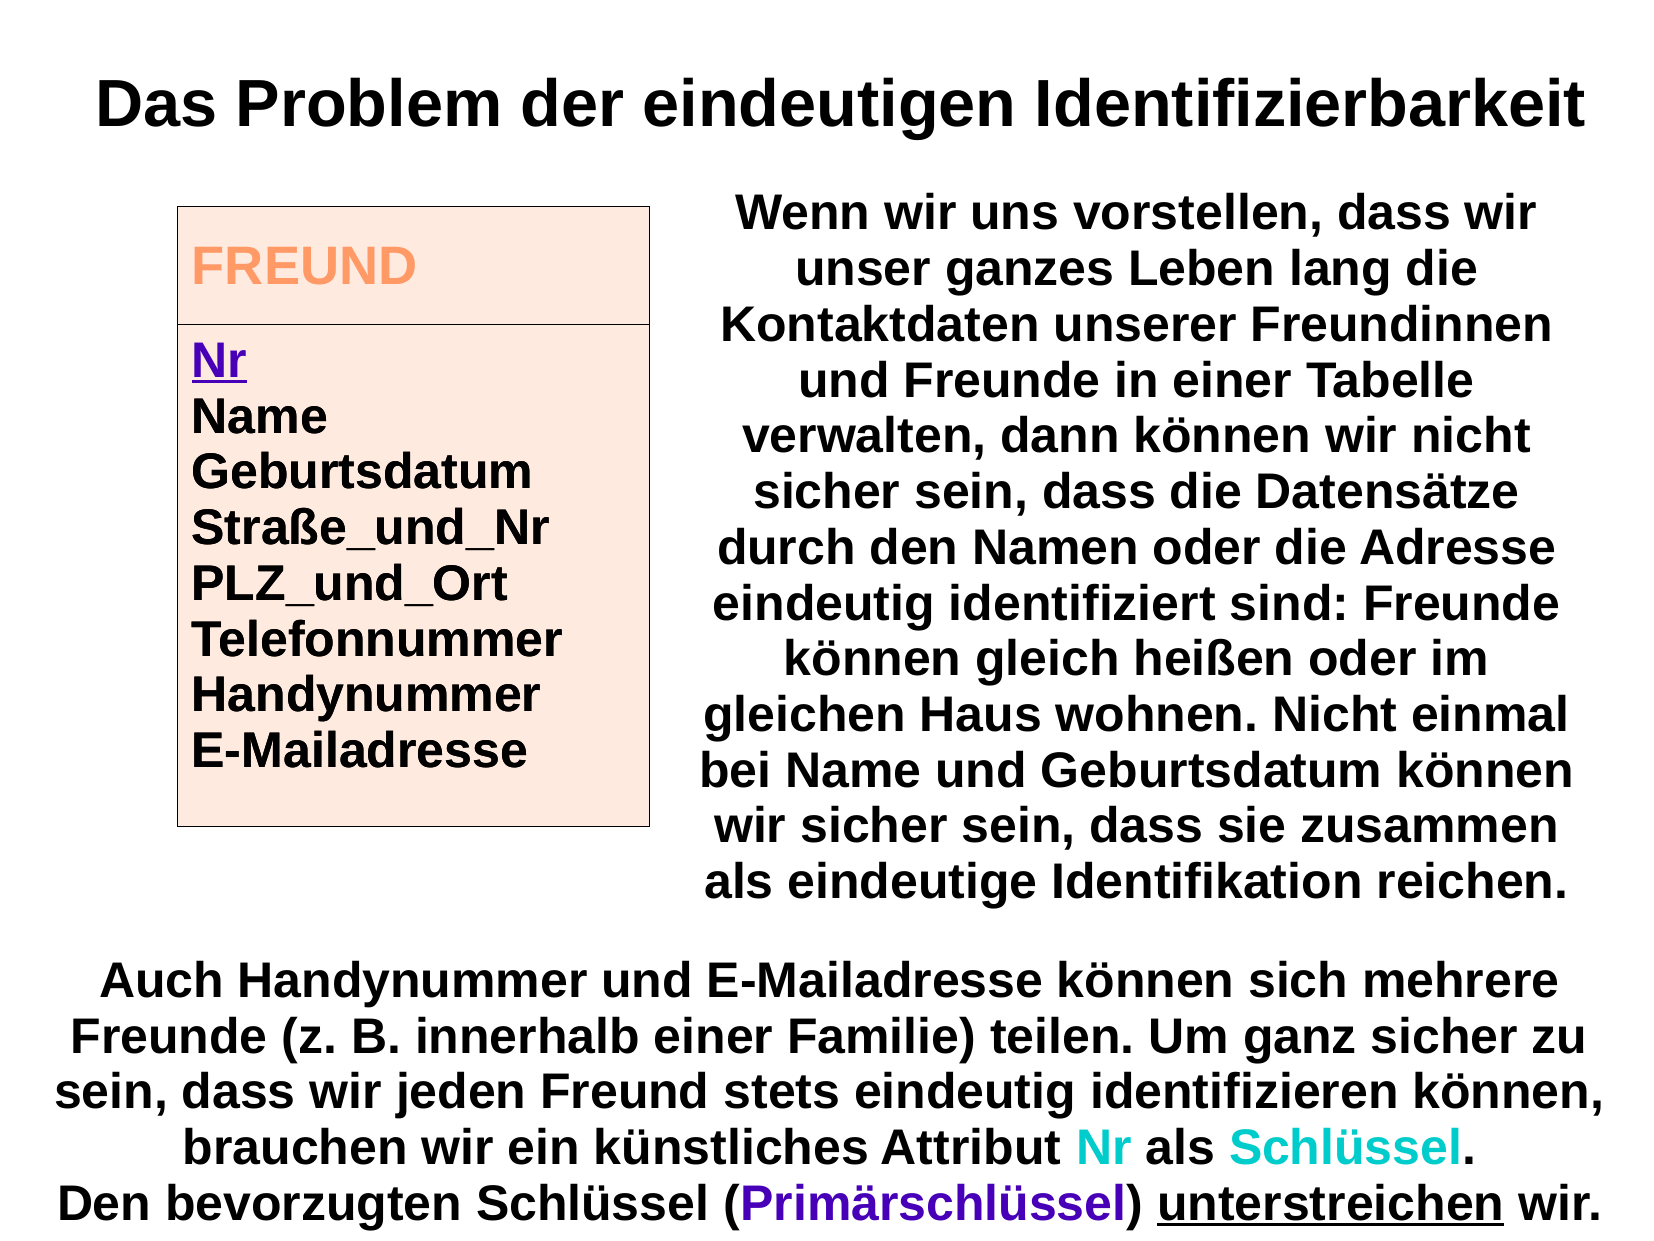

Das Problem der eindeutigen Identifizierbarkeit
Wenn wir uns vorstellen, dass wir unser ganzes Leben lang die Kontaktdaten unserer Freundinnen und Freunde in einer Tabelle verwalten, dann können wir nicht sicher sein, dass die Datensätze durch den Namen oder die Adresse eindeutig identifiziert sind: Freunde können gleich heißen oder im gleichen Haus wohnen. Nicht einmal bei Name und Geburtsdatum können wir sicher sein, dass sie zusammen als eindeutige Identifikation reichen.
FREUND
Name
Geburtsdatum
Straße_und_Nr
PLZ_und_Ort
Telefonnummer
Handynummer
E-Mailadresse
Nr
Name
Geburtsdatum
Straße_und_Nr
PLZ_und_Ort
Telefonnummer
Handynummer
E-Mailadresse
Auch Handynummer und E-Mailadresse können sich mehrere Freunde (z. B. innerhalb einer Familie) teilen. Um ganz sicher zu sein, dass wir jeden Freund stets eindeutig identifizieren können, brauchen wir ein künstliches Attribut Nr als Schlüssel.
Den bevorzugten Schlüssel (Primärschlüssel) unterstreichen wir.